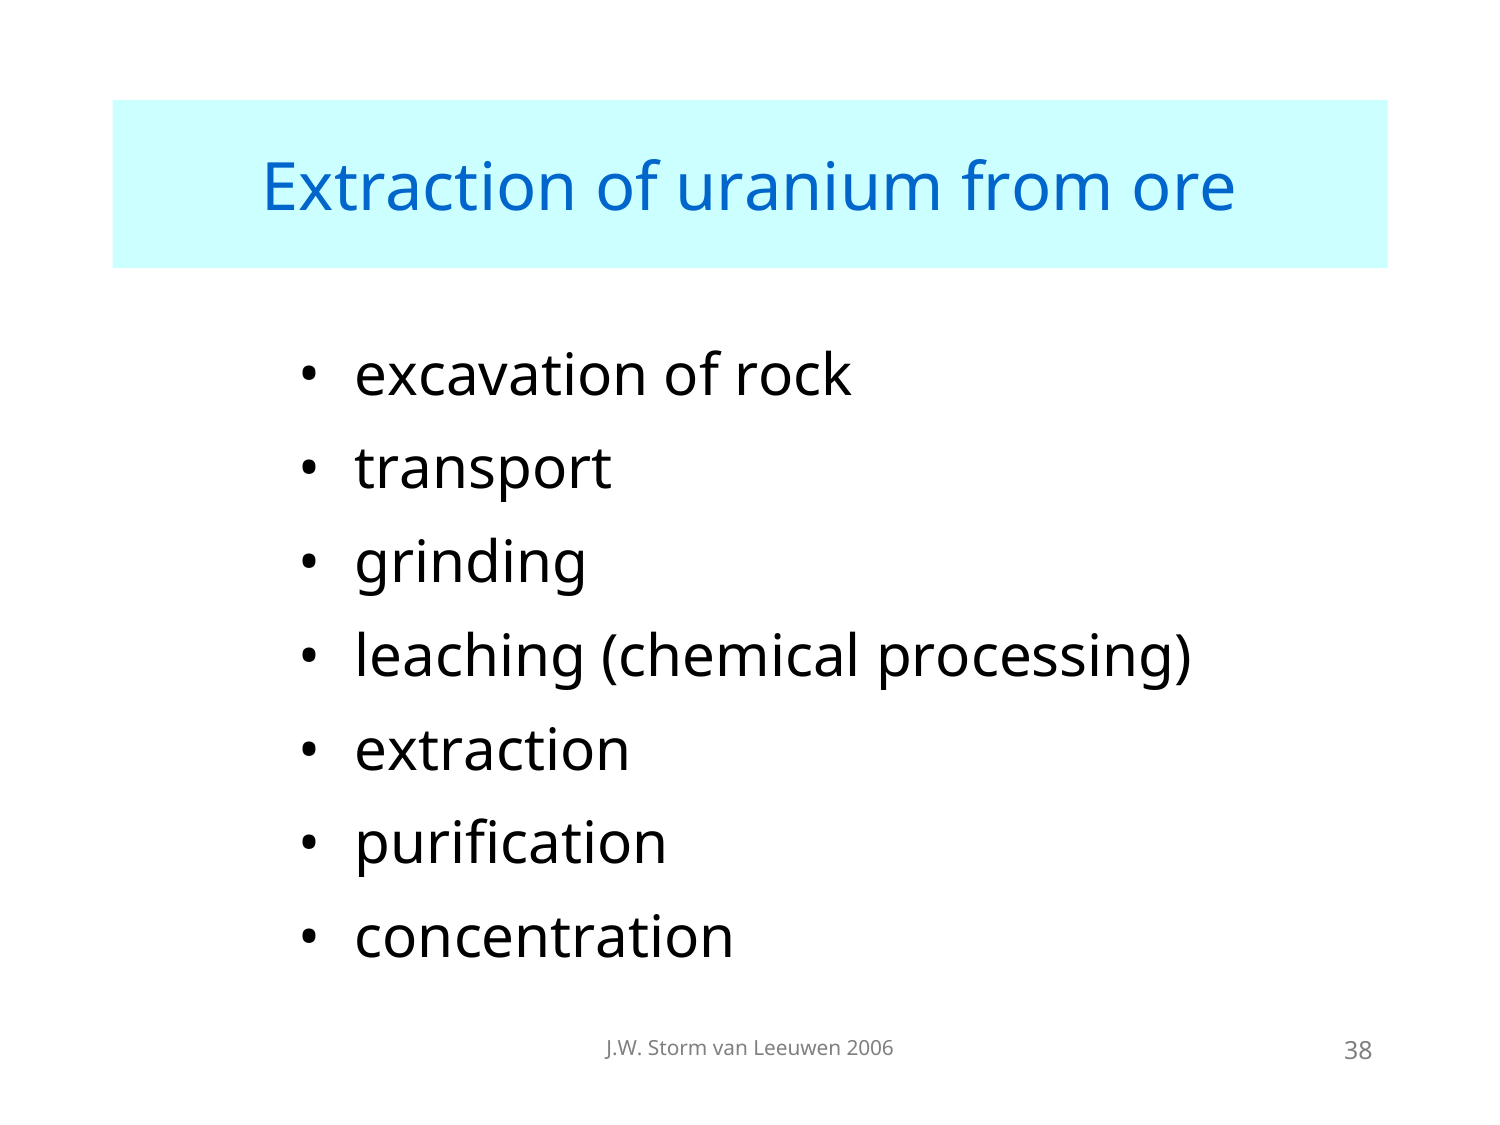

Extraction of uranium from ore
# excavation of rock
transport
grinding
leaching (chemical processing)
extraction
purification
concentration
J.W. Storm van Leeuwen 2006
38